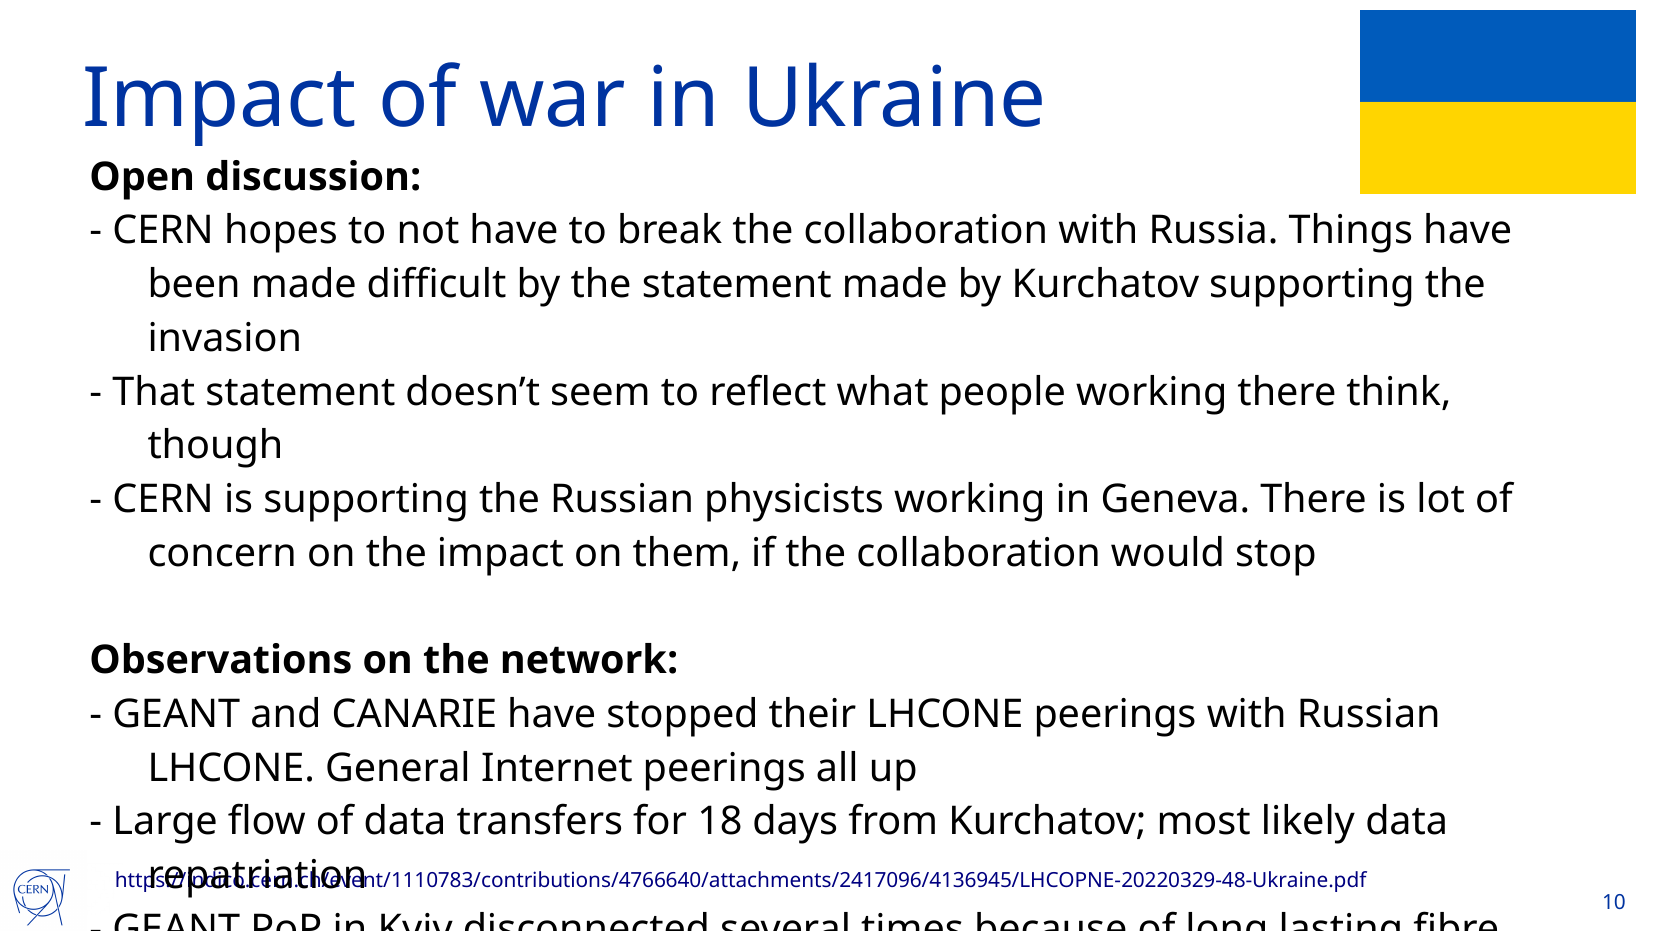

# Impact of war in Ukraine
Open discussion:
- CERN hopes to not have to break the collaboration with Russia. Things have been made difficult by the statement made by Kurchatov supporting the invasion
- That statement doesn’t seem to reflect what people working there think, though
- CERN is supporting the Russian physicists working in Geneva. There is lot of concern on the impact on them, if the collaboration would stop
Observations on the network:
- GEANT and CANARIE have stopped their LHCONE peerings with Russian LHCONE. General Internet peerings all up
- Large flow of data transfers for 18 days from Kurchatov; most likely data repatriation
- GEANT PoP in Kyiv disconnected several times because of long lasting fibre cuts
- Kharkiv Institute Tier2 is offline since 11th/3
https://indico.cern.ch/event/1110783/contributions/4766640/attachments/2417096/4136945/LHCOPNE-20220329-48-Ukraine.pdf
10